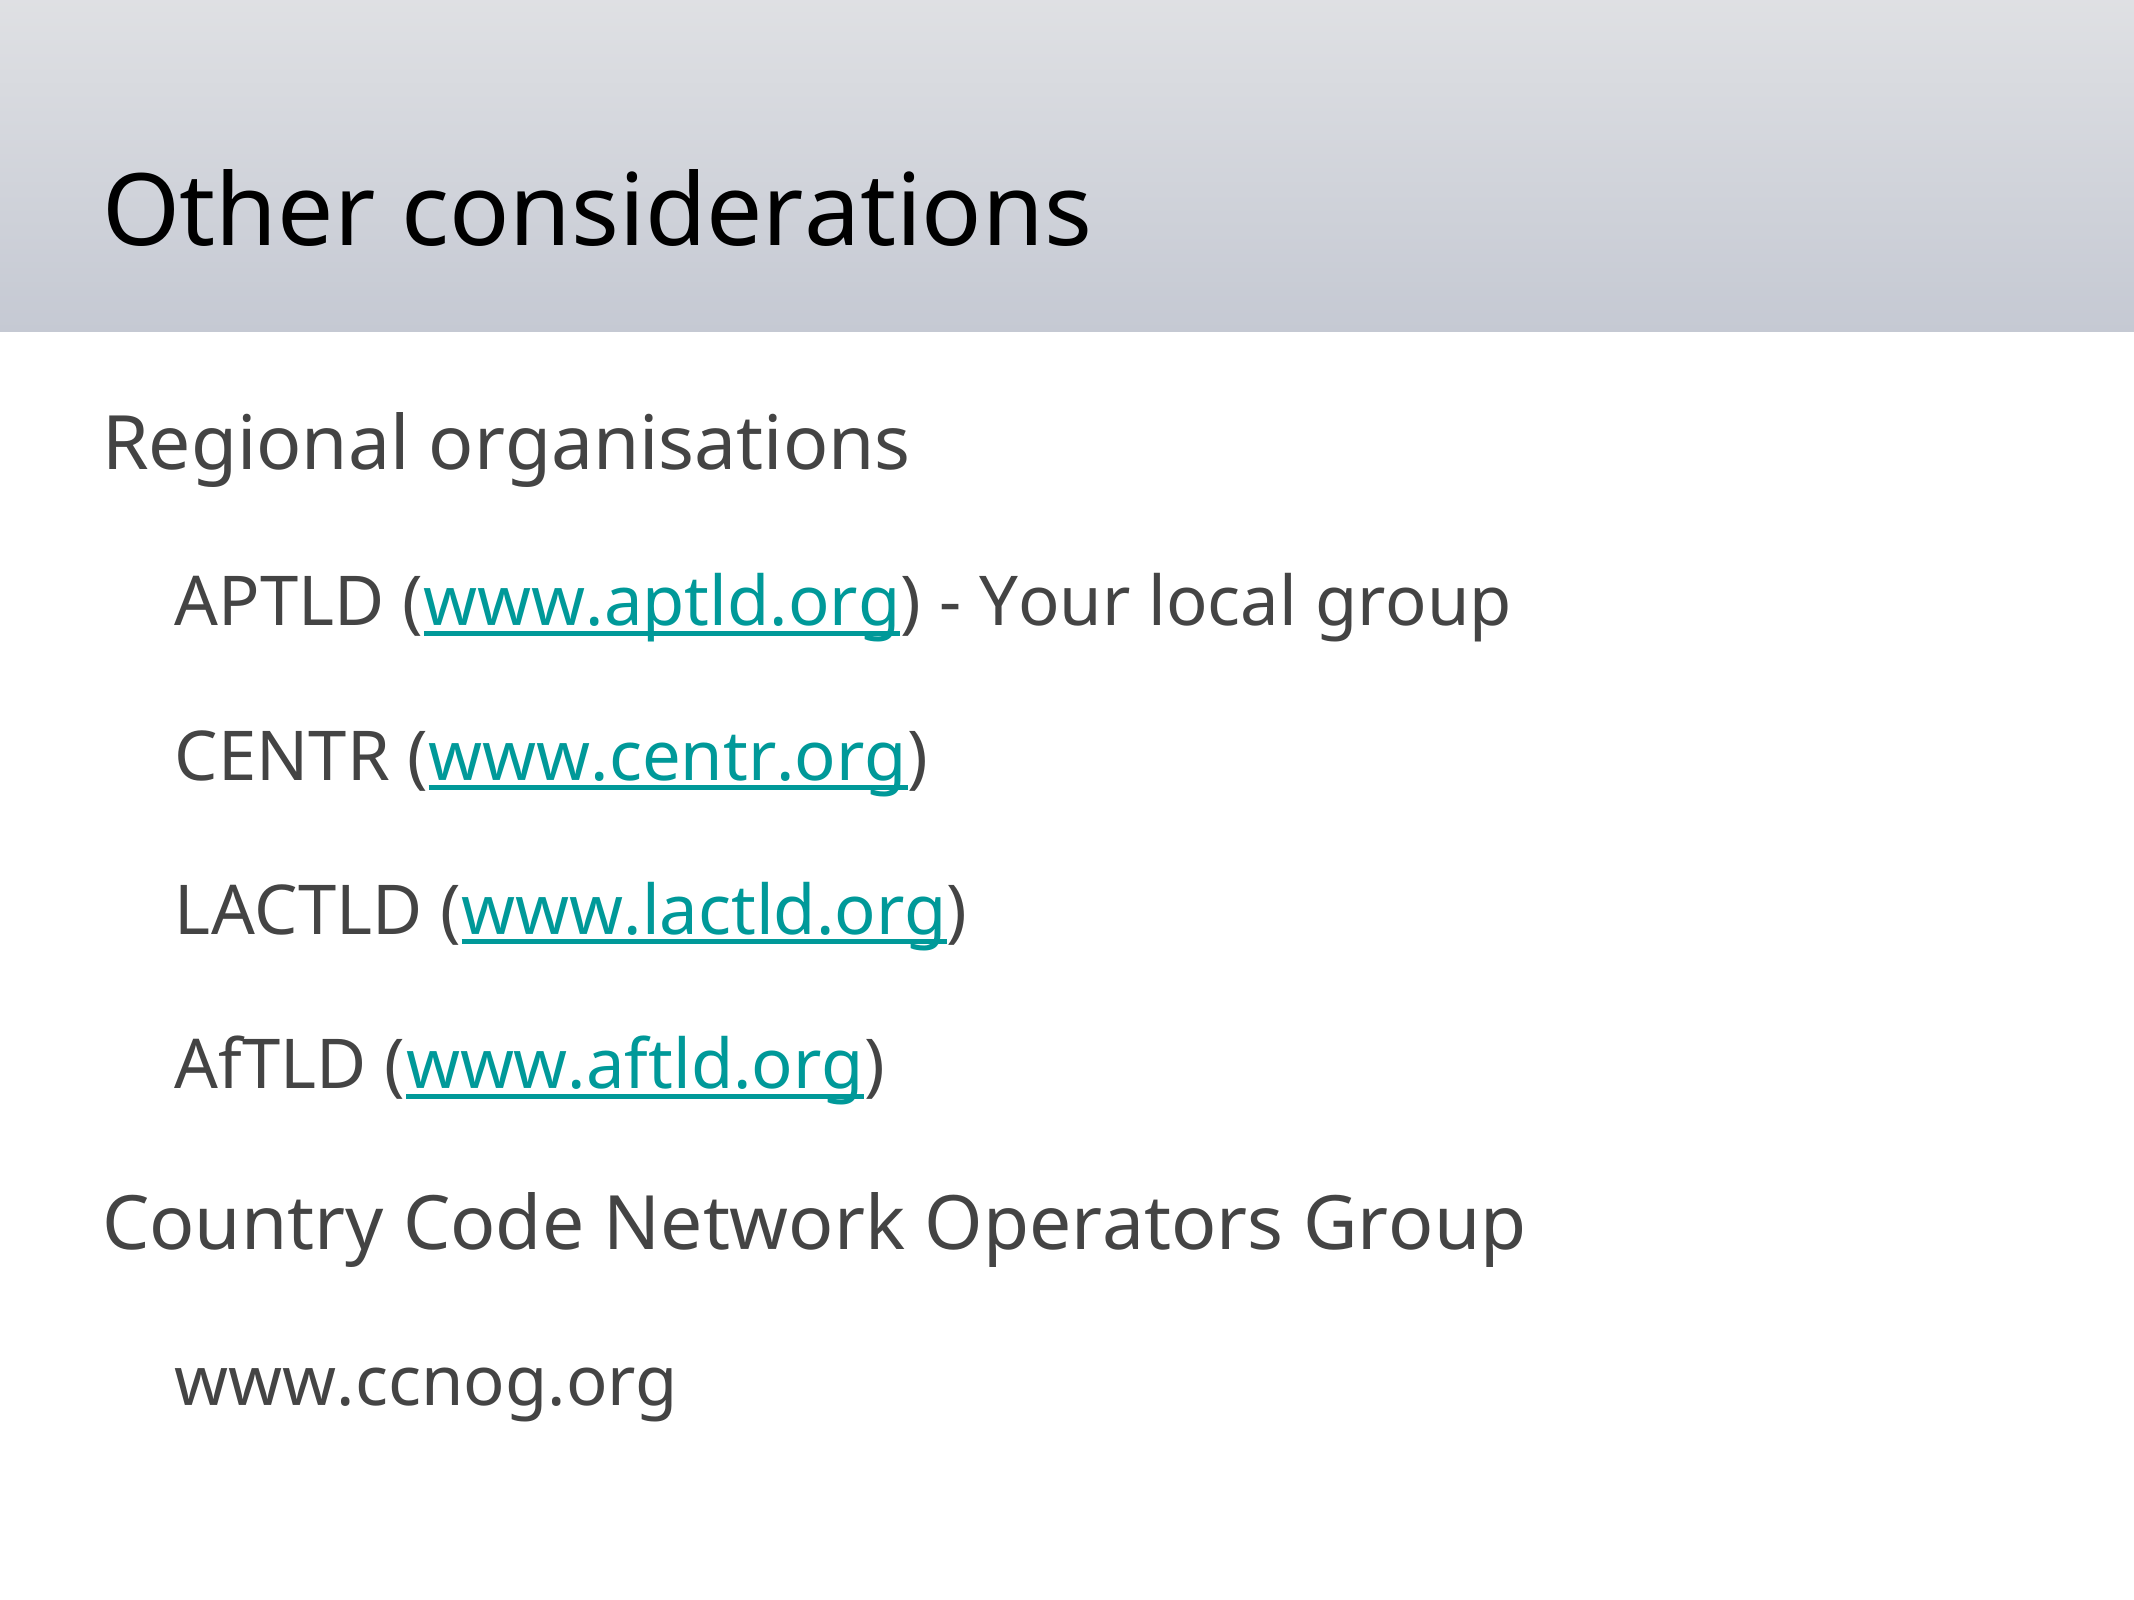

# Other considerations
Regional organisations
APTLD (www.aptld.org) - Your local group
CENTR (www.centr.org)
LACTLD (www.lactld.org)
AfTLD (www.aftld.org)
Country Code Network Operators Group
www.ccnog.org